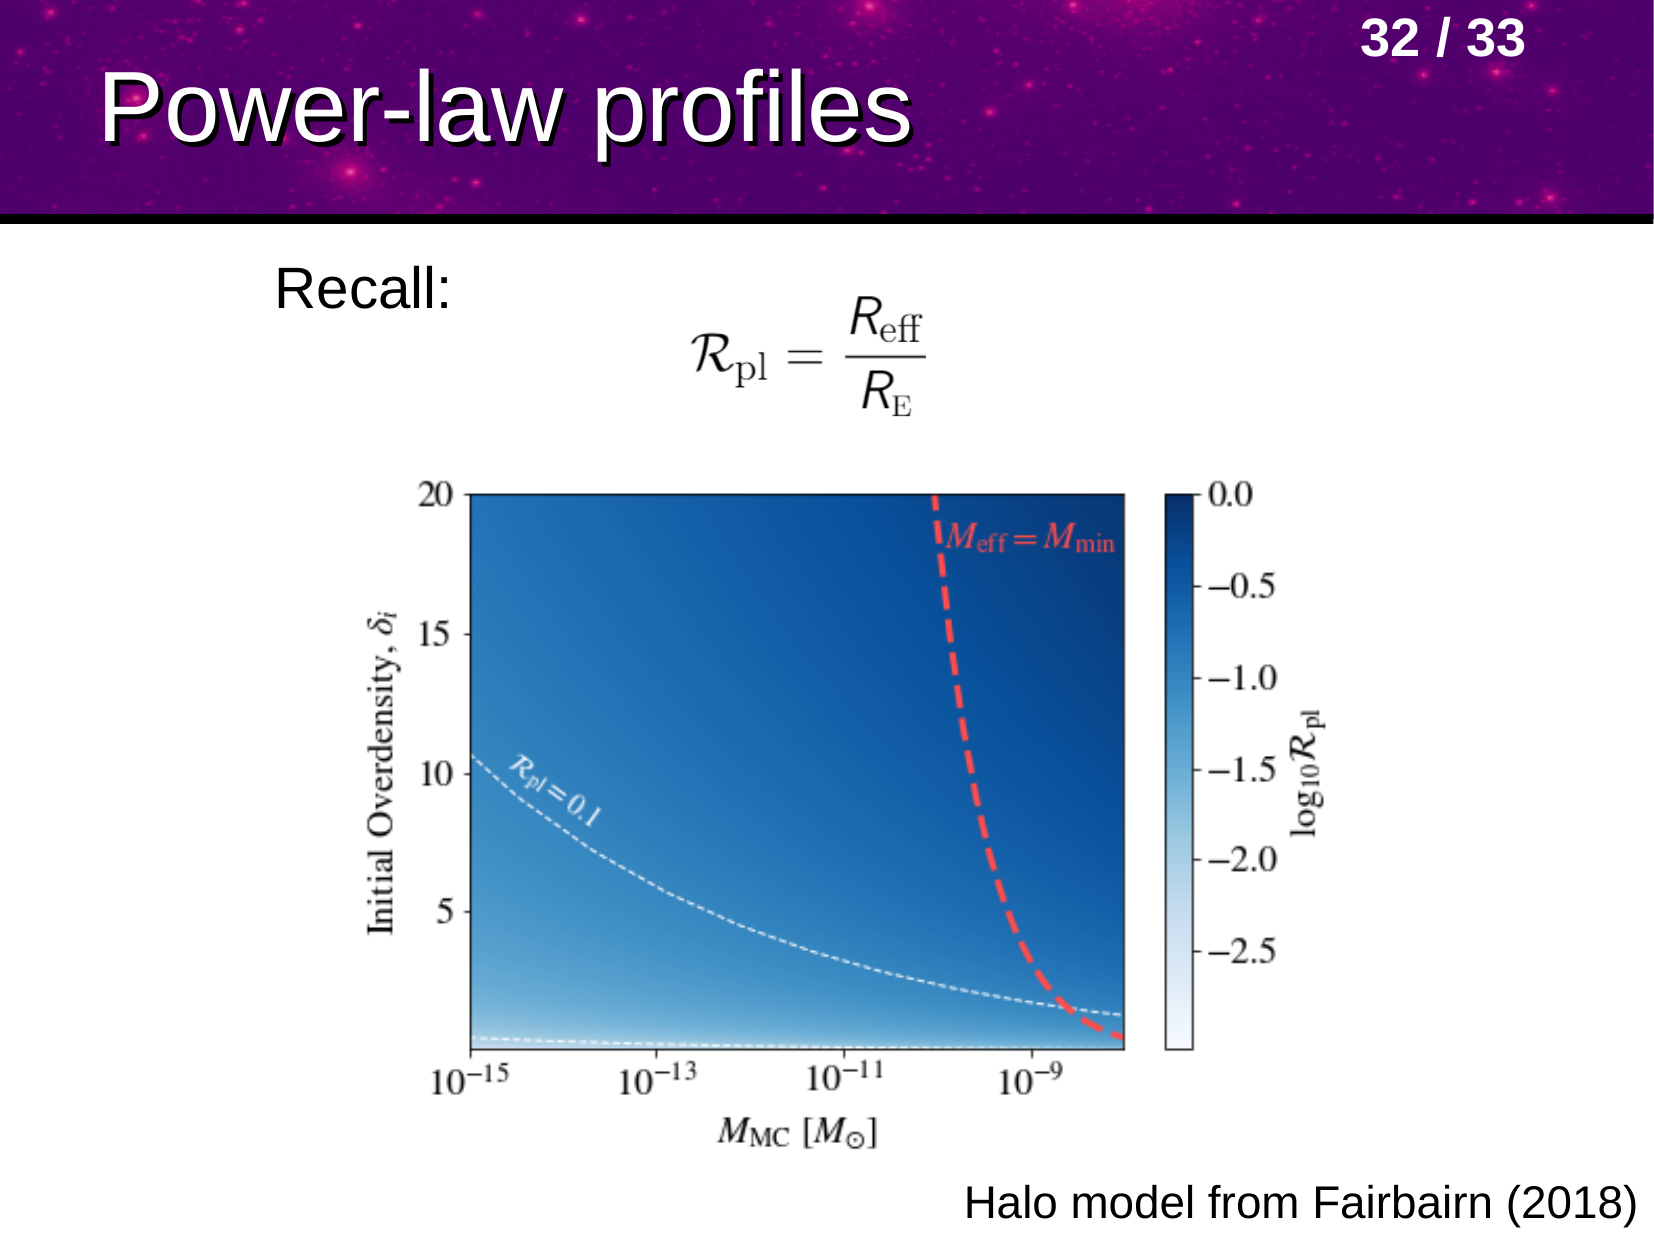

Power-law profiles
Recall:
Halo model from Fairbairn (2018)